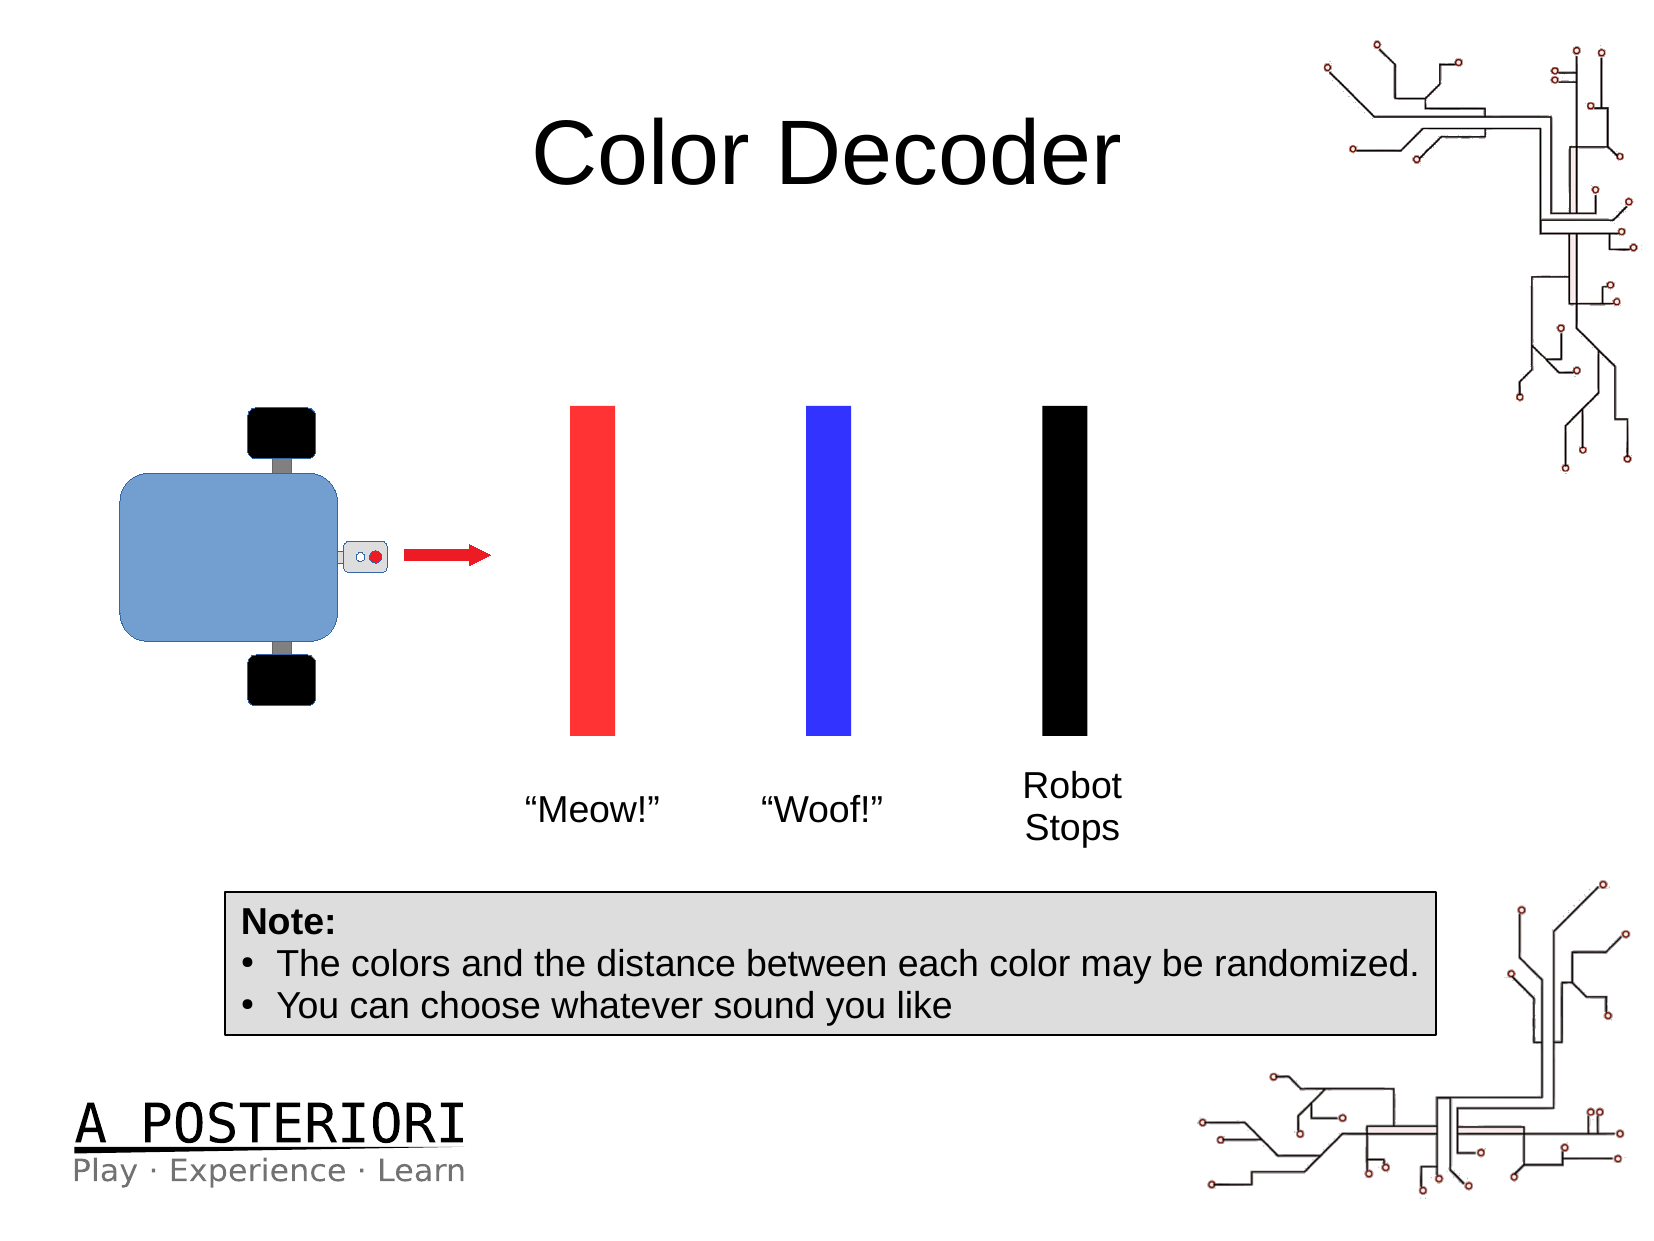

# Color Decoder
Robot
Stops
“Meow!”
“Woof!”
Note:
The colors and the distance between each color may be randomized.
You can choose whatever sound you like